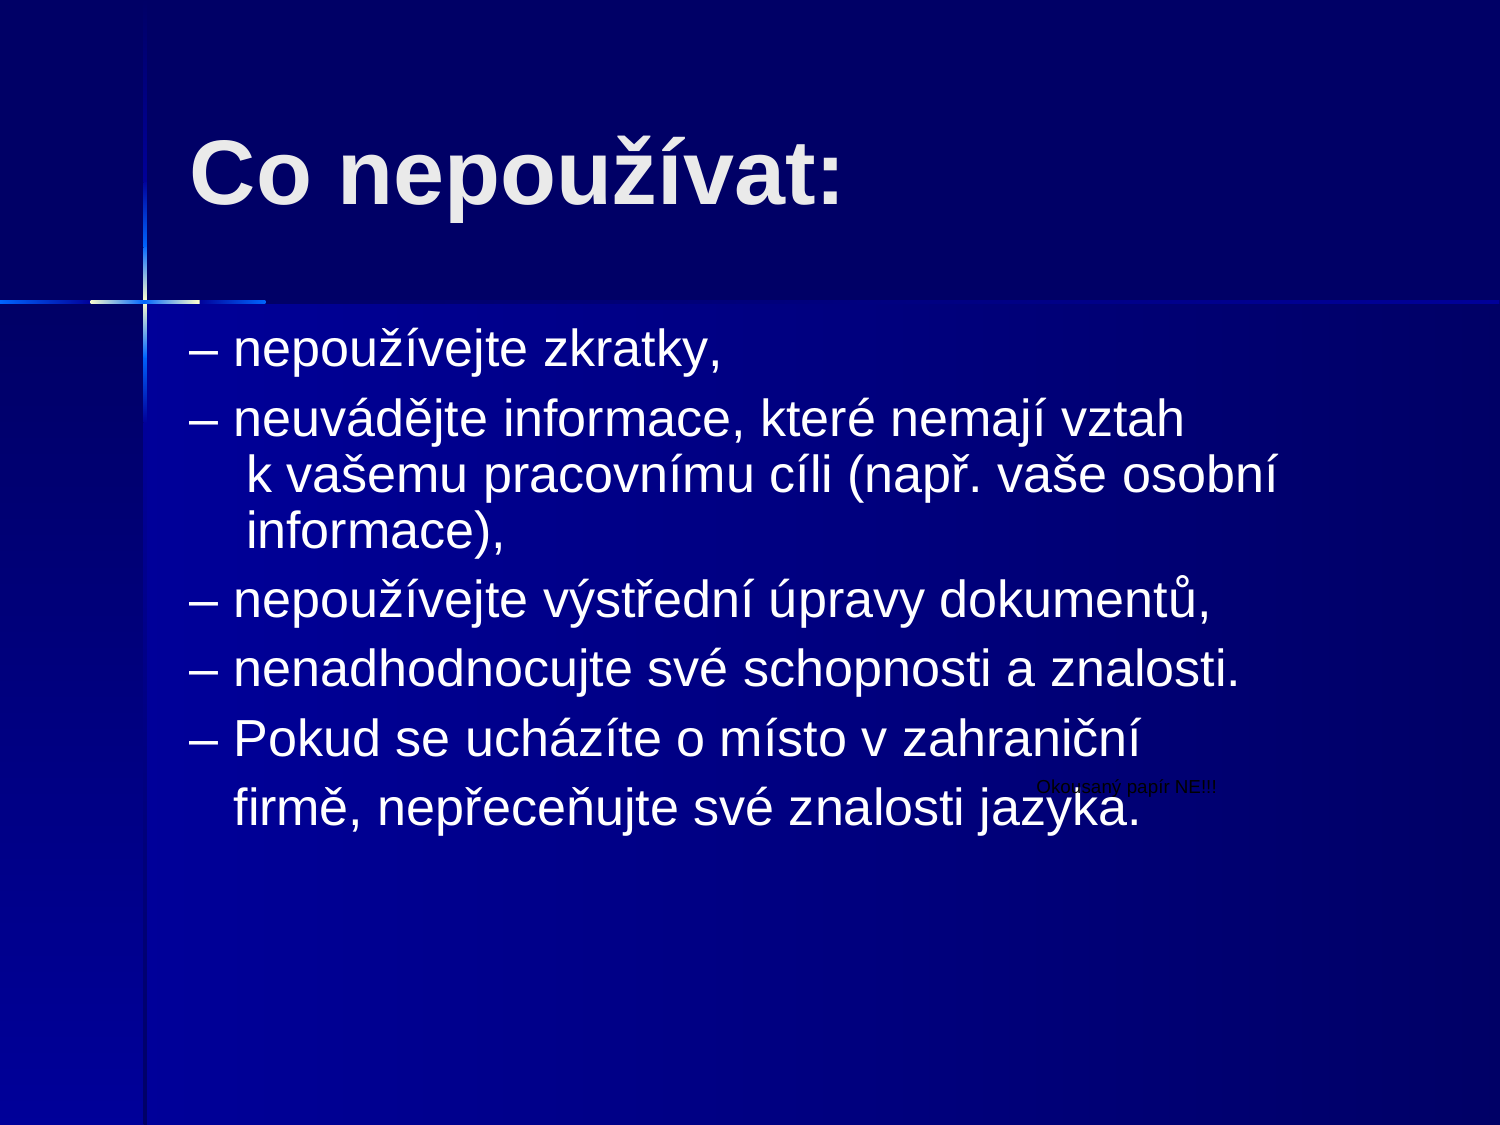

# Co nepoužívat:
– nepoužívejte zkratky,
– neuvádějte informace, které nemají vztah
k vašemu pracovnímu cíli (např. vaše osobní informace),
– nepoužívejte výstřední úpravy dokumentů,
– nenadhodnocujte své schopnosti a znalosti.
– Pokud se ucházíte o místo v zahraniční
 firmě, nepřeceňujte své znalosti jazyka.
Okousaný papír NE!!!